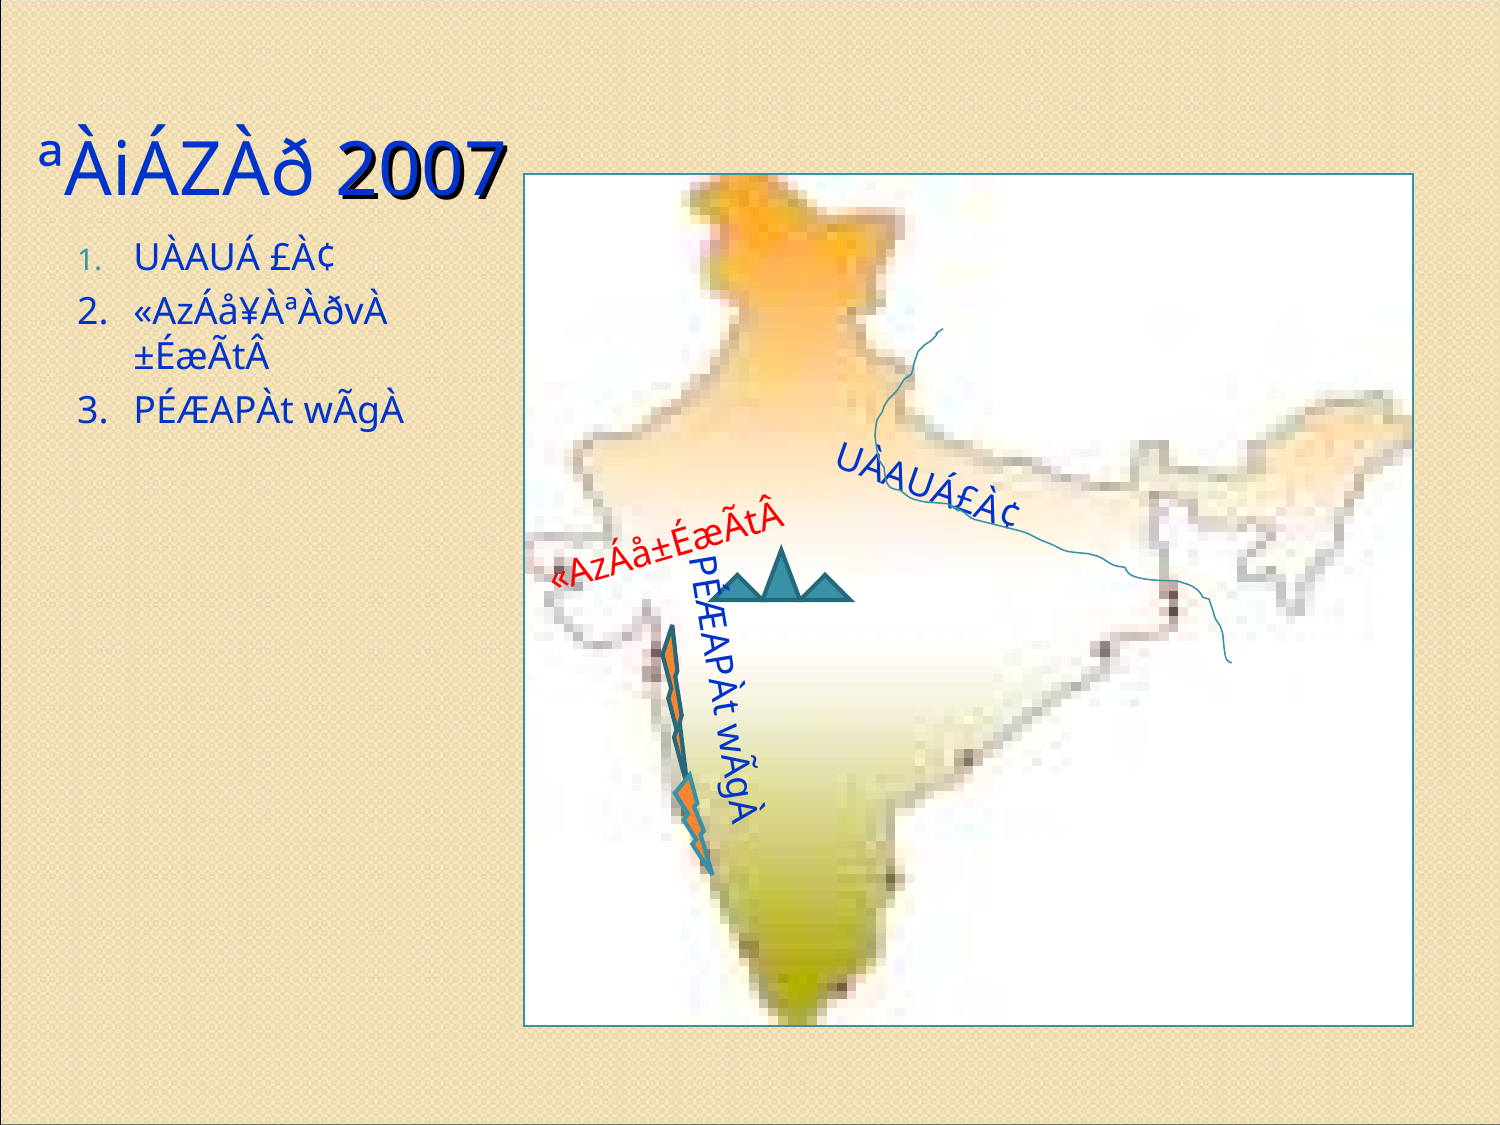

ªÀiÁZÀð 2007
UÀAUÁ £À¢
«AzÁå¥ÀªÀðvÀ ±ÉæÃtÂ
PÉÆAPÀt wÃgÀ
UÀAUÁ£À¢
«AzÁå±ÉæÃtÂ
PÉÆAPÀt wÃgÀ